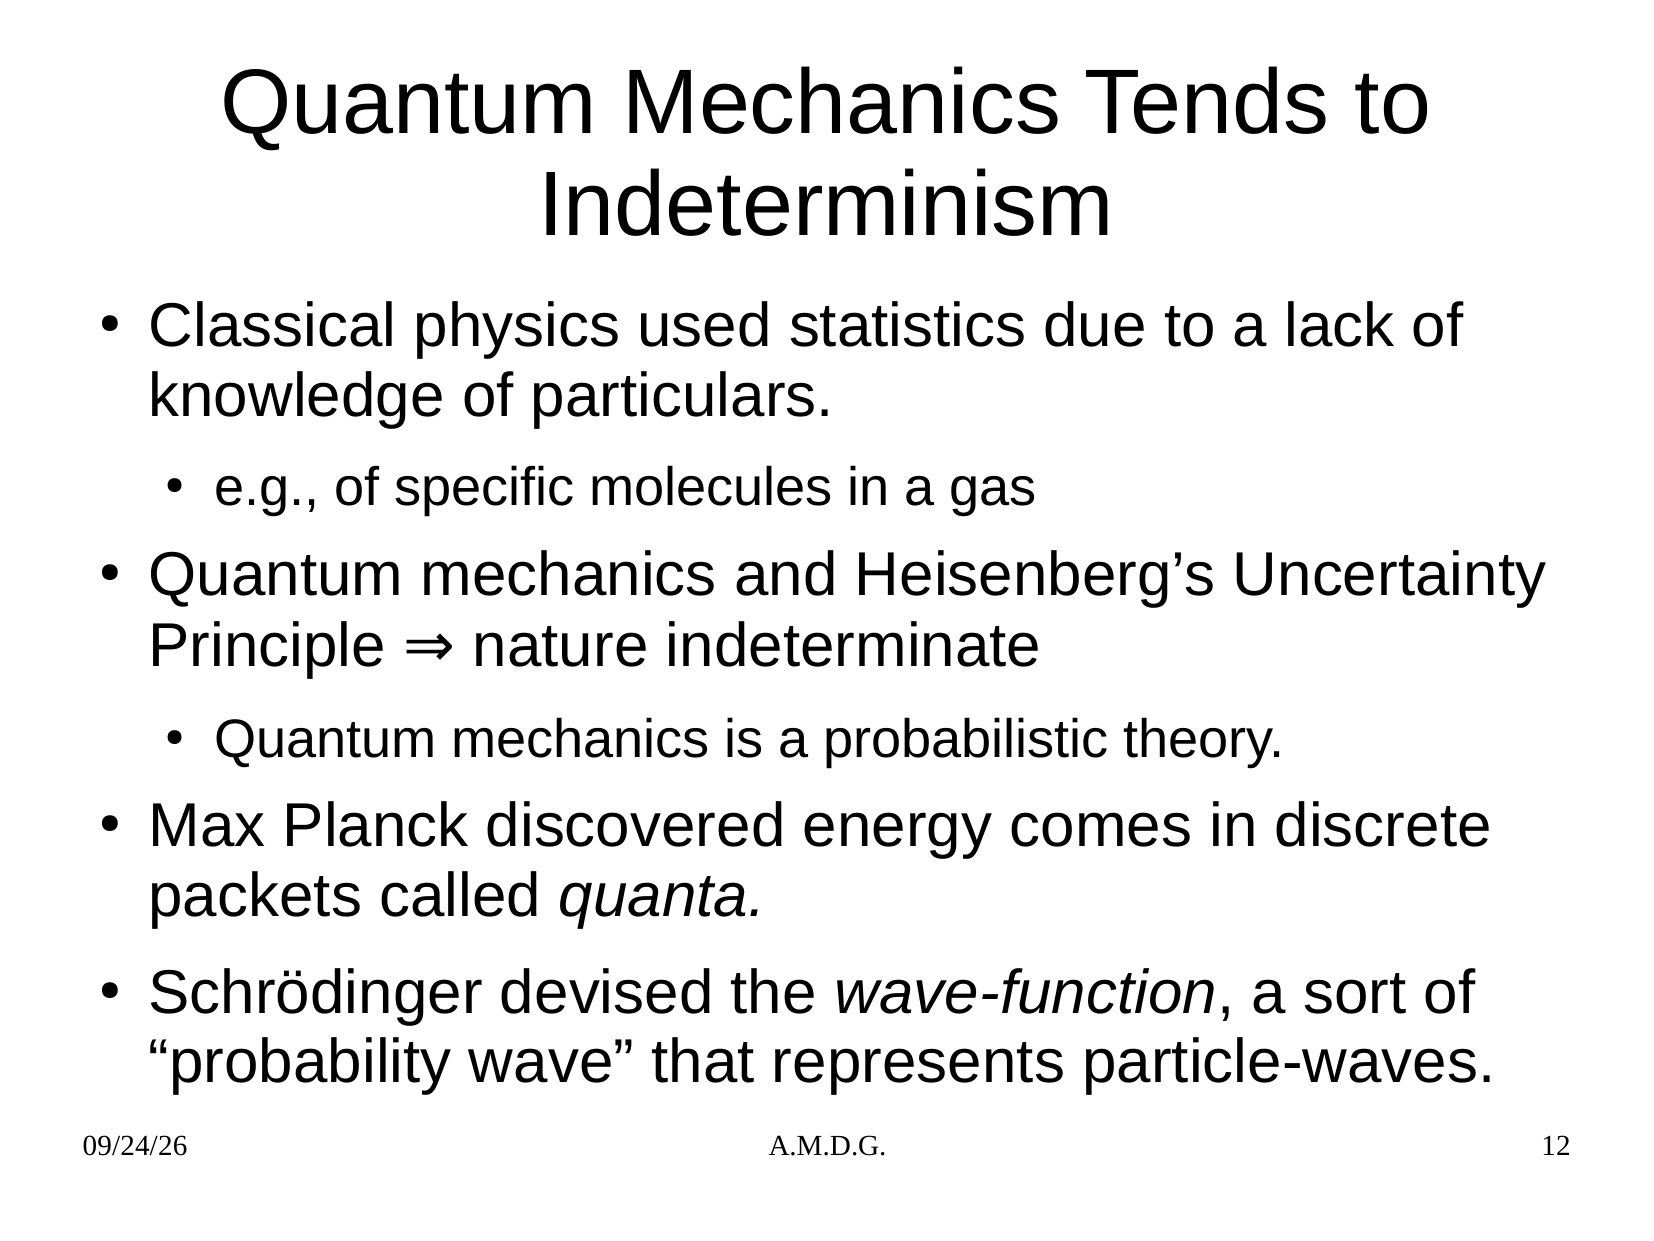

Quantum Mechanics Tends to Indeterminism
# Classical physics used statistics due to a lack of knowledge of particulars.
e.g., of specific molecules in a gas
Quantum mechanics and Heisenberg’s Uncertainty Principle ⇒ nature indeterminate
Quantum mechanics is a probabilistic theory.
Max Planck discovered energy comes in discrete packets called quanta.
Schrödinger devised the wave-function, a sort of “probability wave” that represents particle-waves.
A.M.D.G.
12